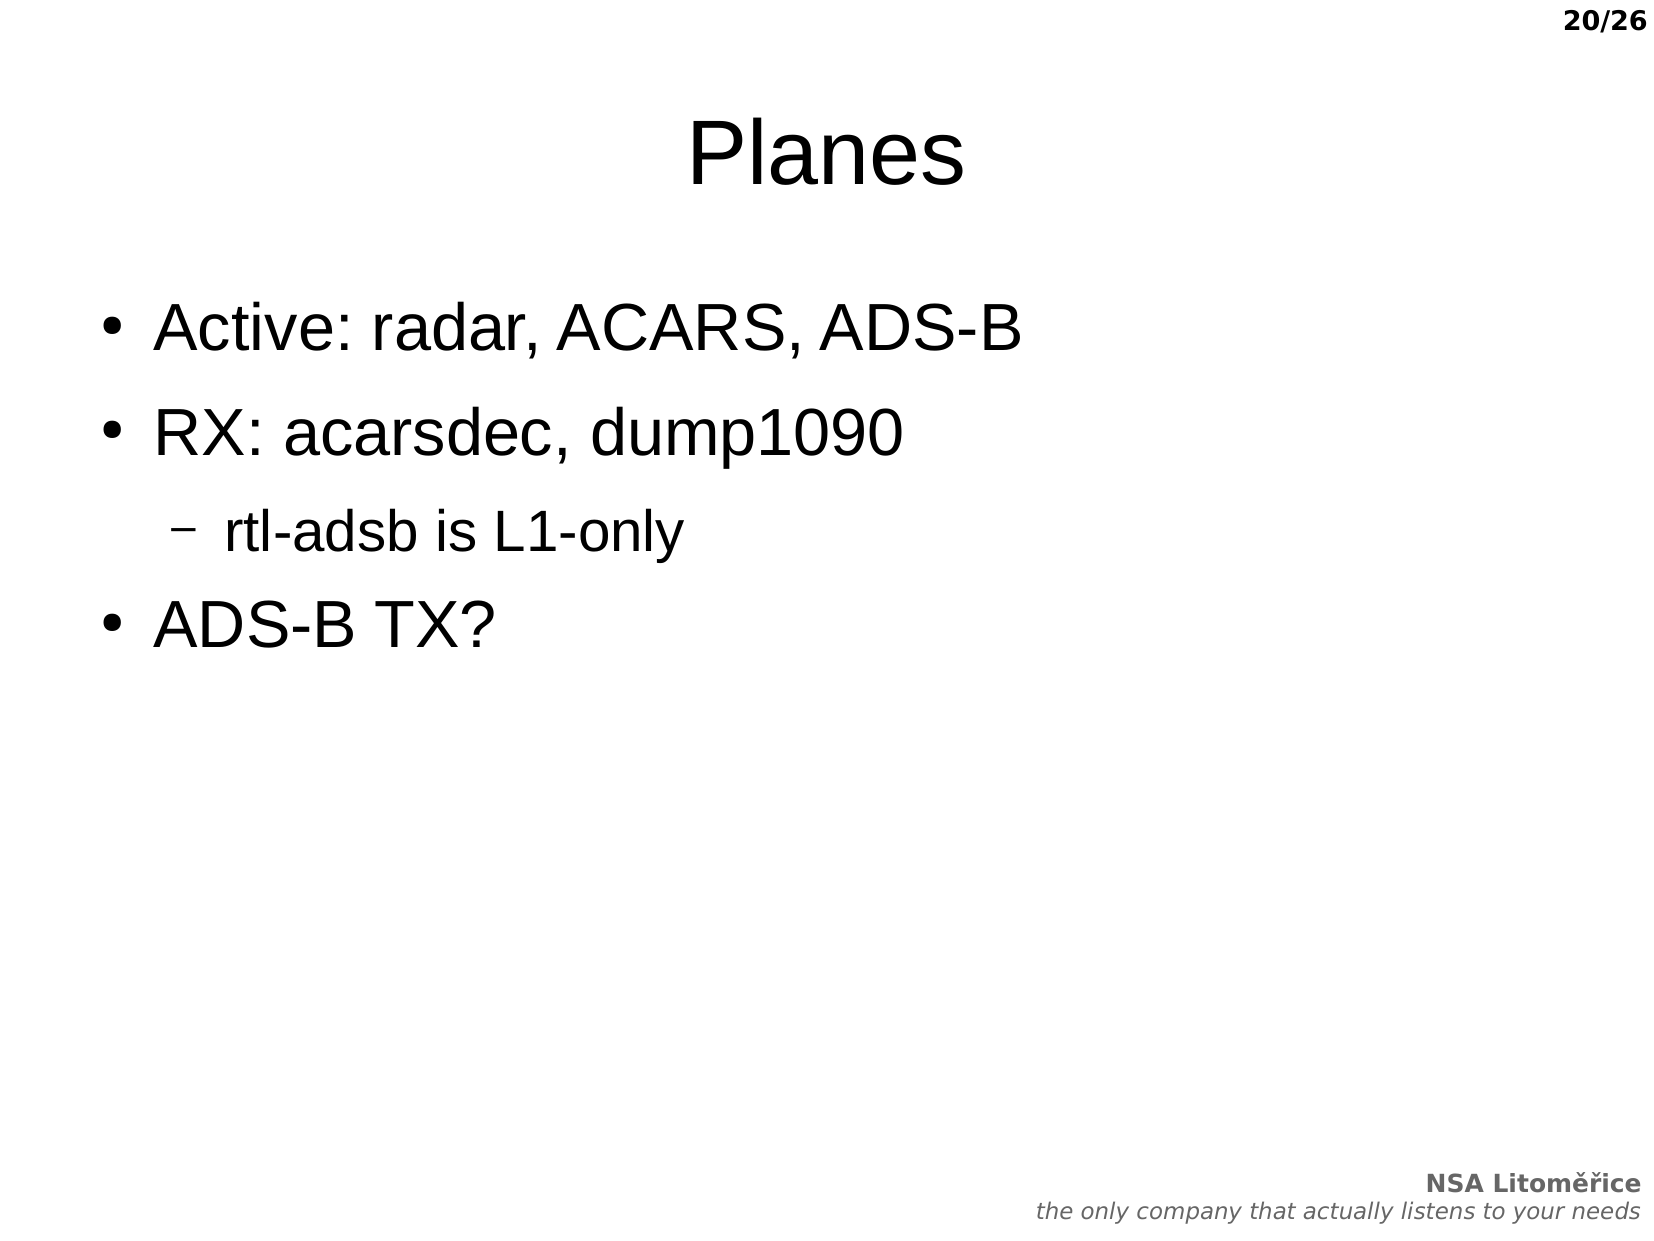

aaa
# Planes
Active: radar, ACARS, ADS-B
RX: acarsdec, dump1090
rtl-adsb is L1-only
ADS-B TX?
20